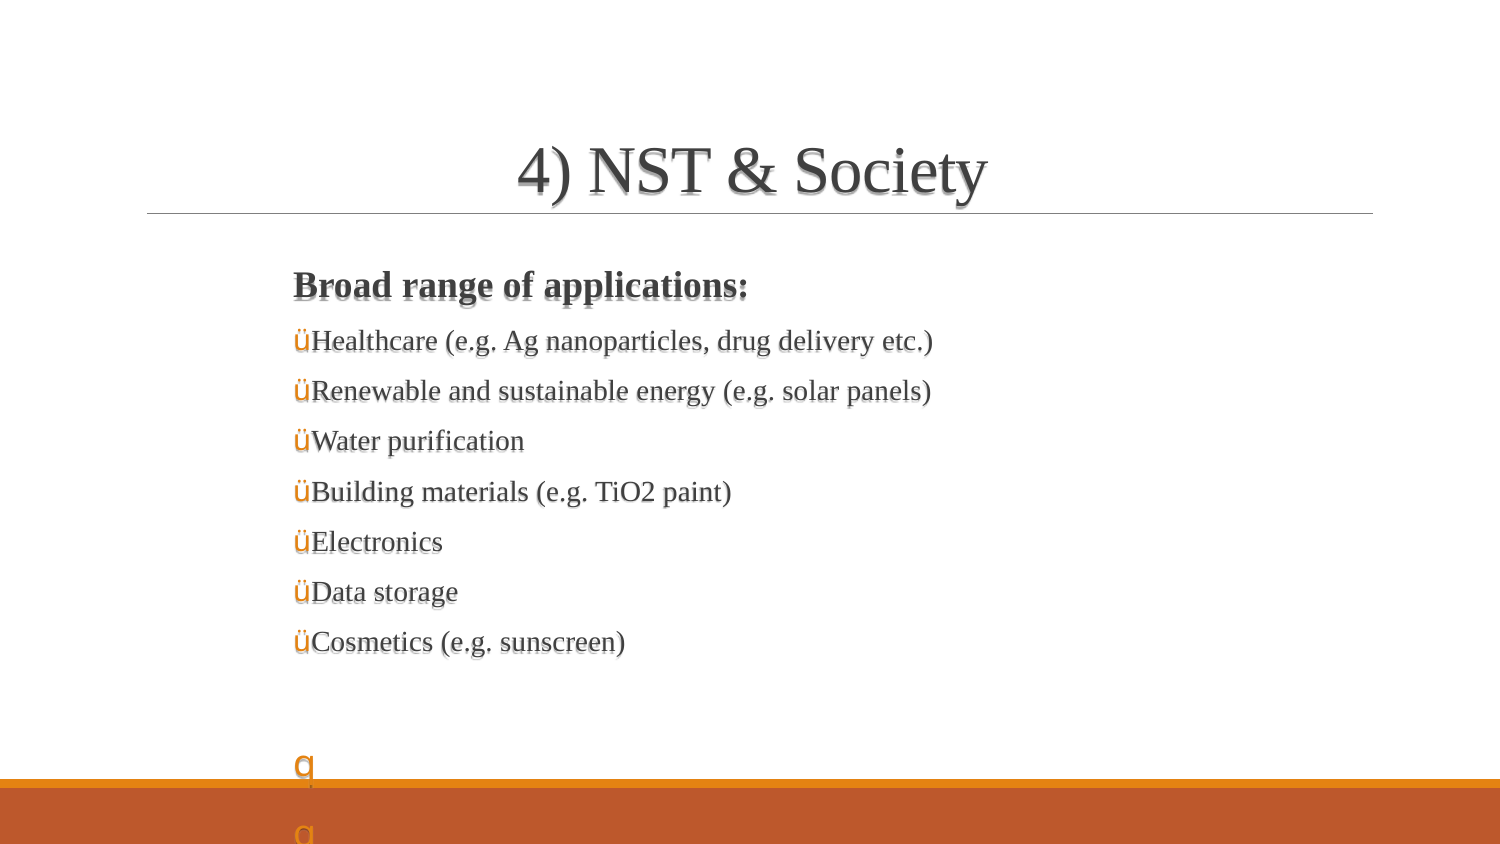

# 4) NST & Society
Broad range of applications:
Healthcare (e.g. Ag nanoparticles, drug delivery etc.)
Renewable and sustainable energy (e.g. solar panels)
Water purification
Building materials (e.g. TiO2 paint)
Electronics
Data storage
Cosmetics (e.g. sunscreen)